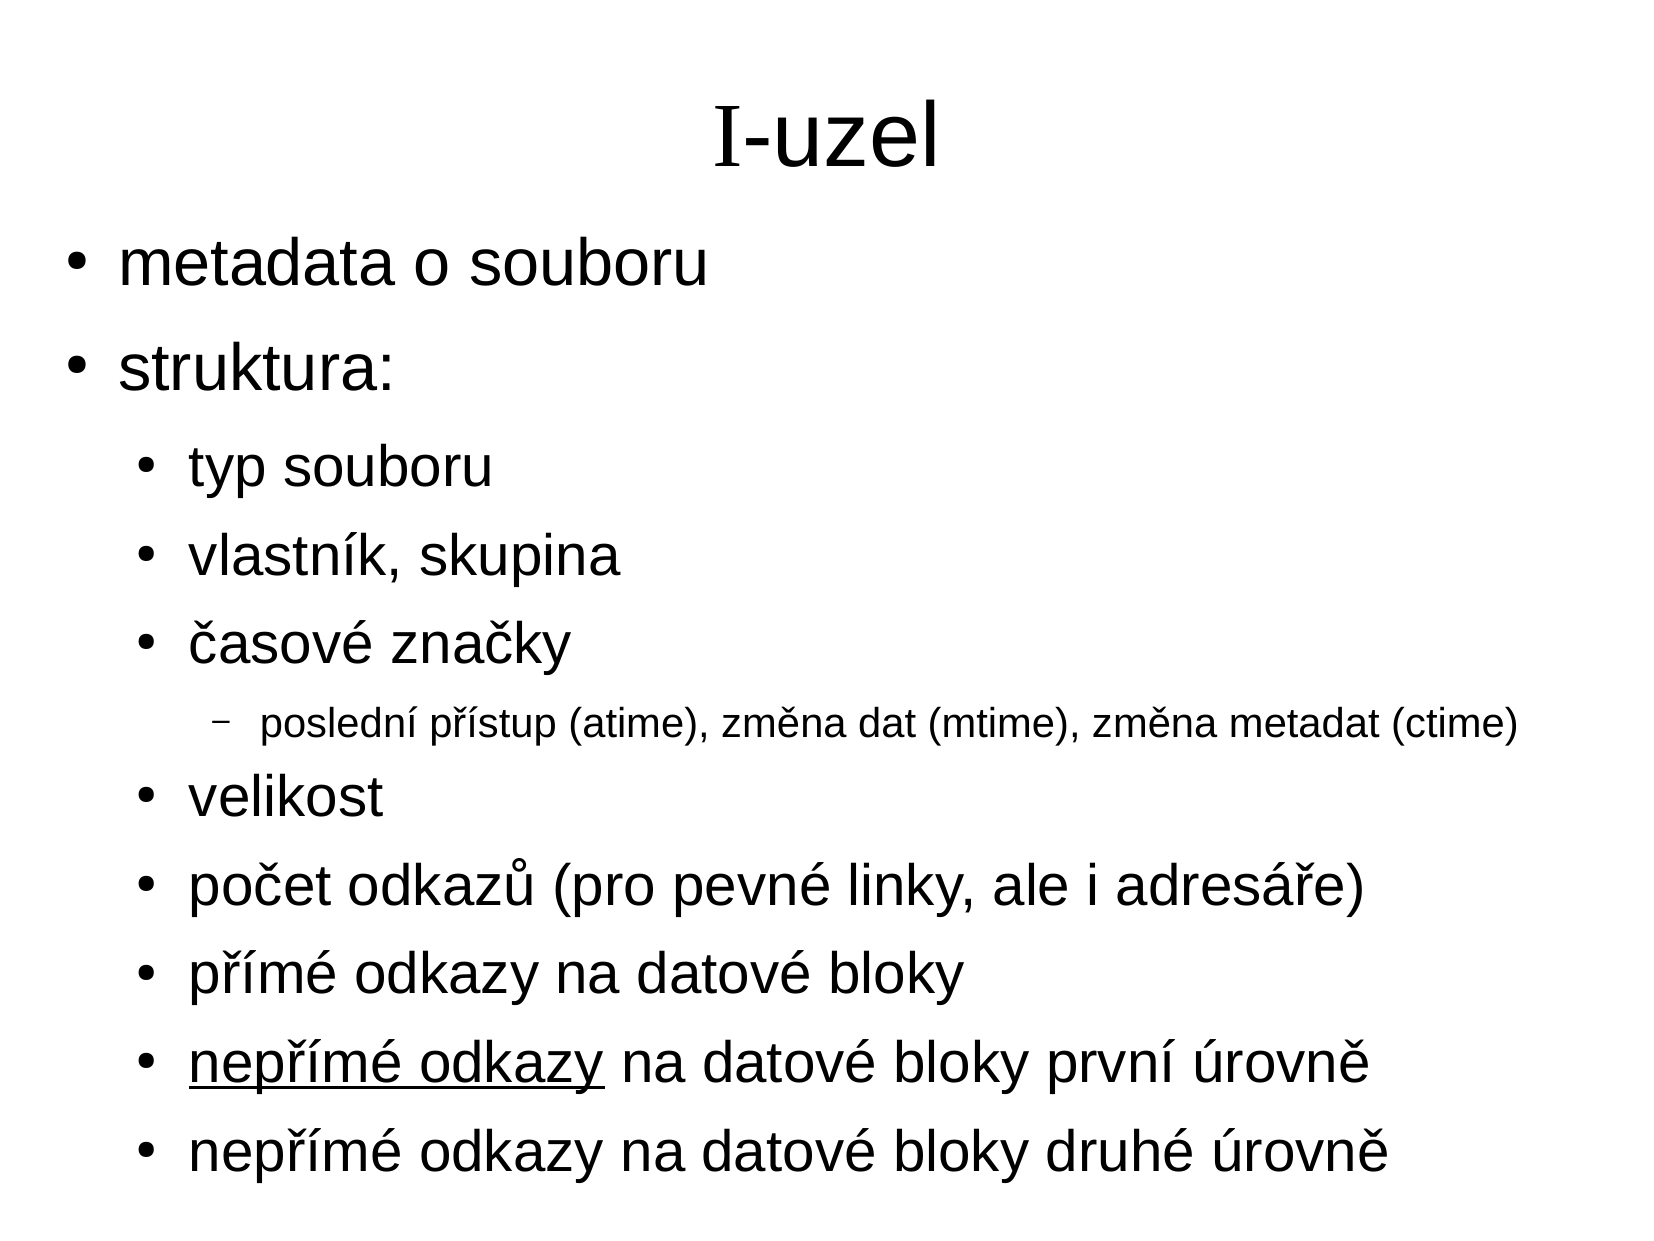

# I-uzel
metadata o souboru
struktura:
typ souboru
vlastník, skupina
časové značky
poslední přístup (atime), změna dat (mtime), změna metadat (ctime)
velikost
počet odkazů (pro pevné linky, ale i adresáře)
přímé odkazy na datové bloky
nepřímé odkazy na datové bloky první úrovně
nepřímé odkazy na datové bloky druhé úrovně